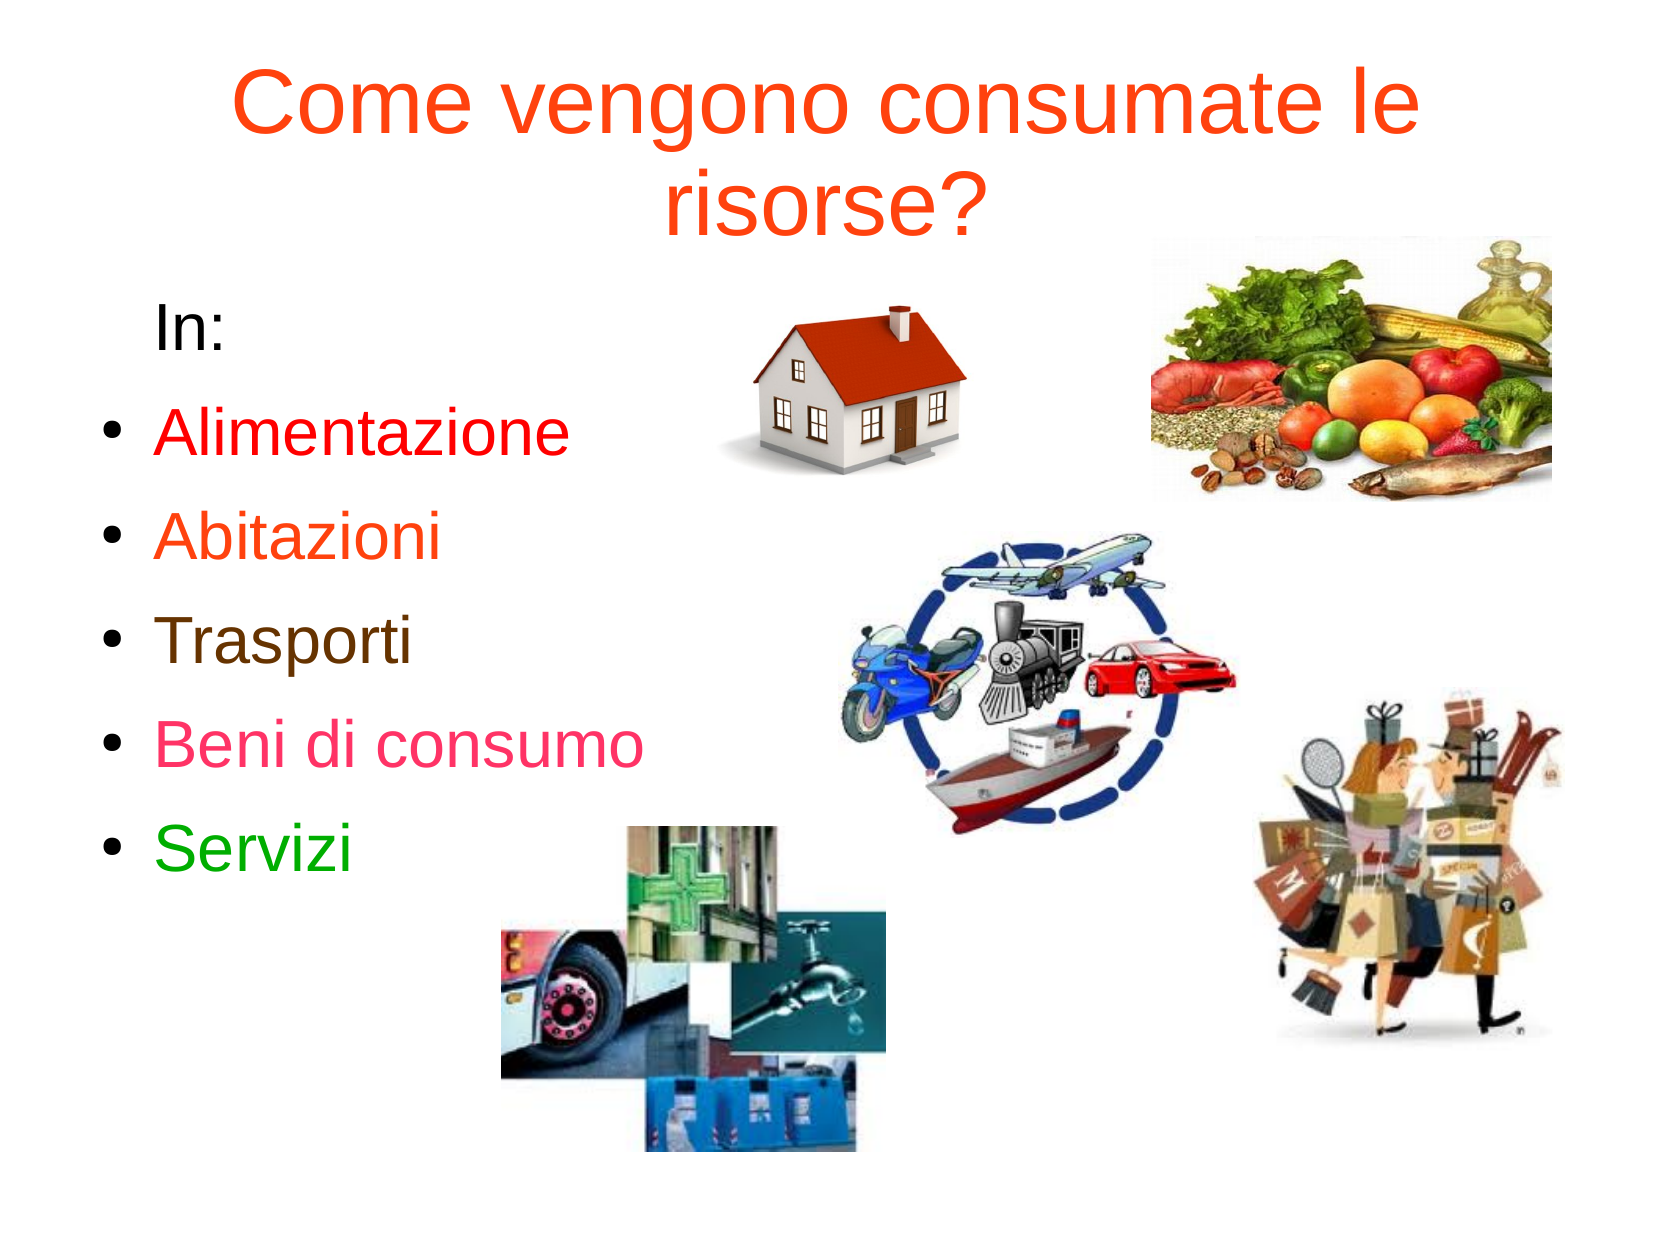

# Come vengono consumate le risorse?
In:
Alimentazione
Abitazioni
Trasporti
Beni di consumo
Servizi